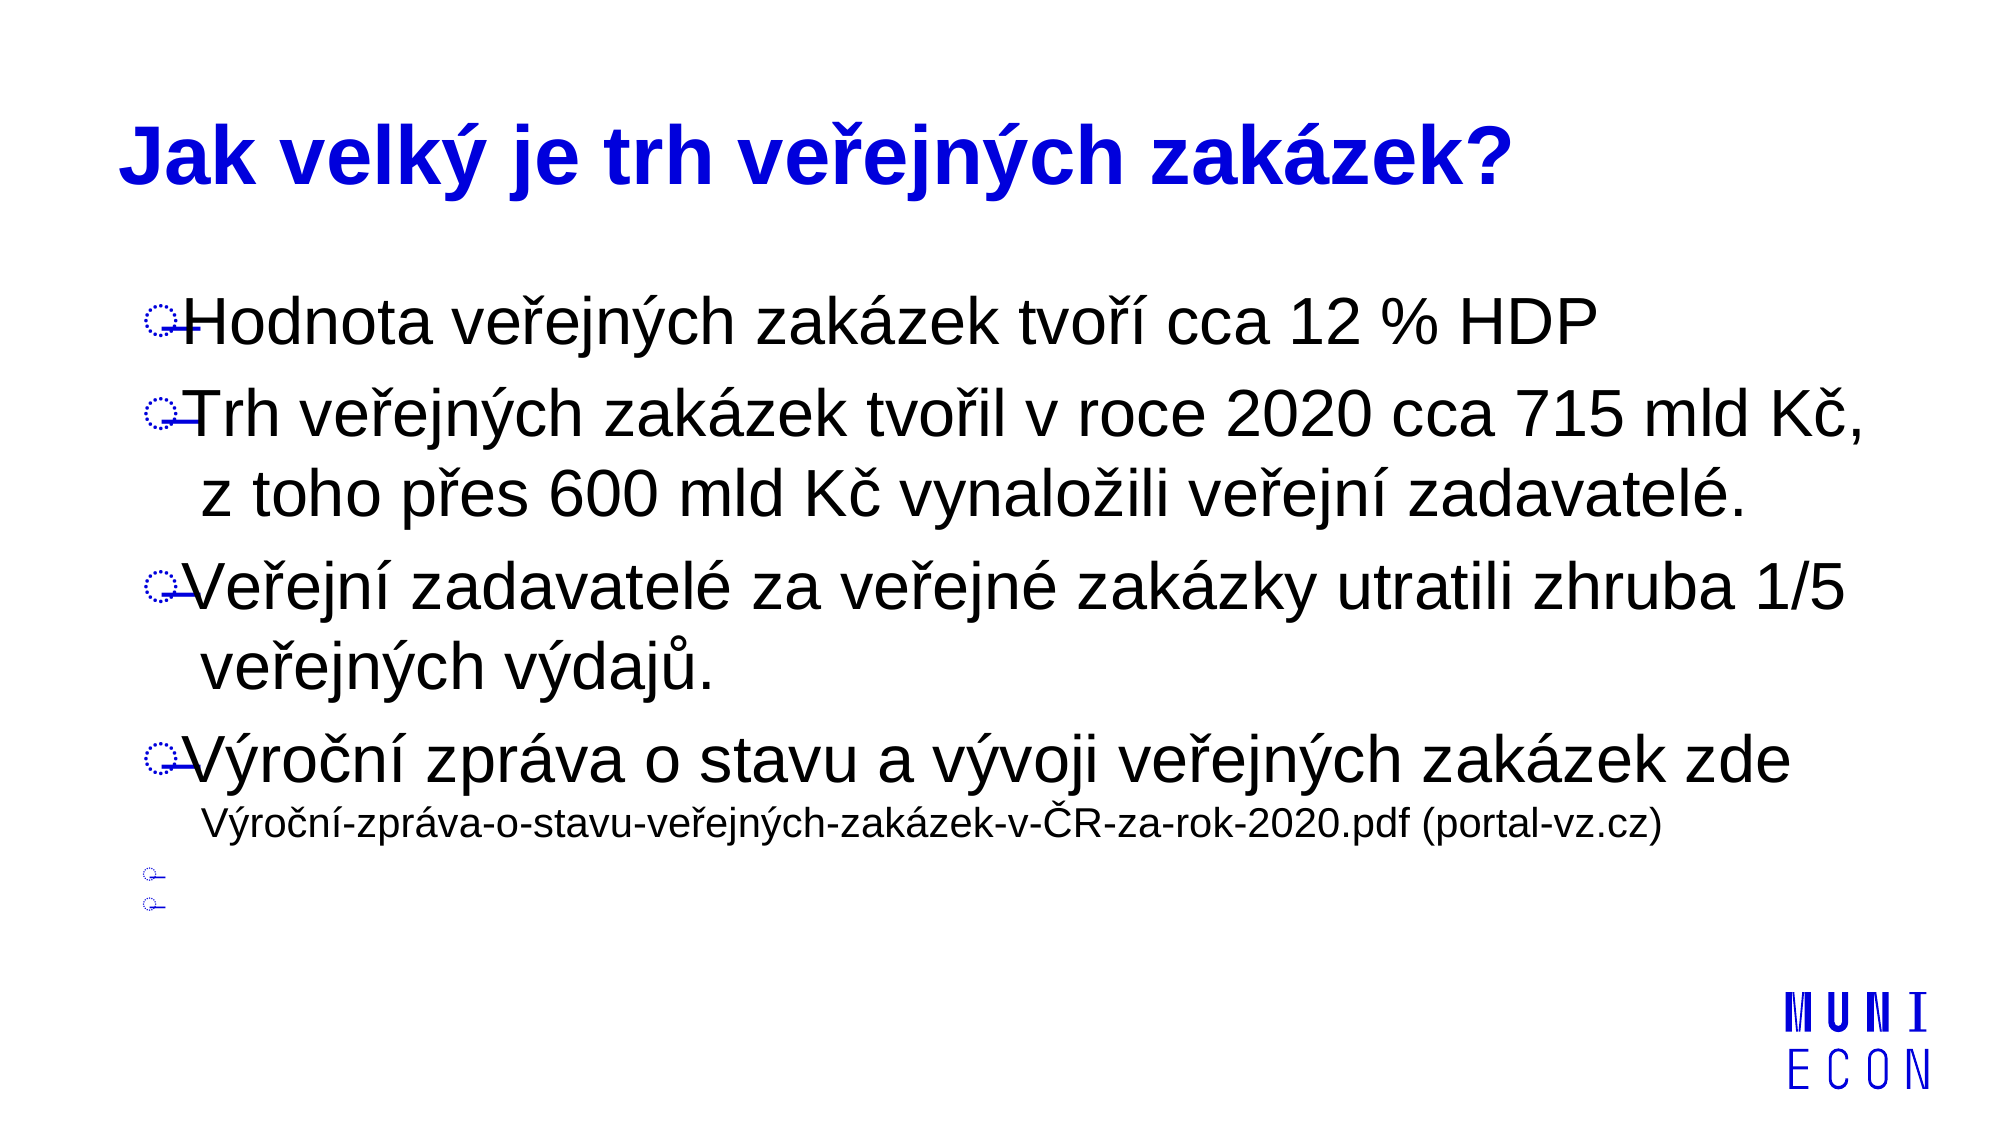

# Jak velký je trh veřejných zakázek?
Hodnota veřejných zakázek tvoří cca 12 % HDP
Trh veřejných zakázek tvořil v roce 2020 cca 715 mld Kč, z toho přes 600 mld Kč vynaložili veřejní zadavatelé.
Veřejní zadavatelé za veřejné zakázky utratili zhruba 1/5 veřejných výdajů.
Výroční zpráva o stavu a vývoji veřejných zakázek zde Výroční-zpráva-o-stavu-veřejných-zakázek-v-ČR-za-rok-2020.pdf (portal-vz.cz)